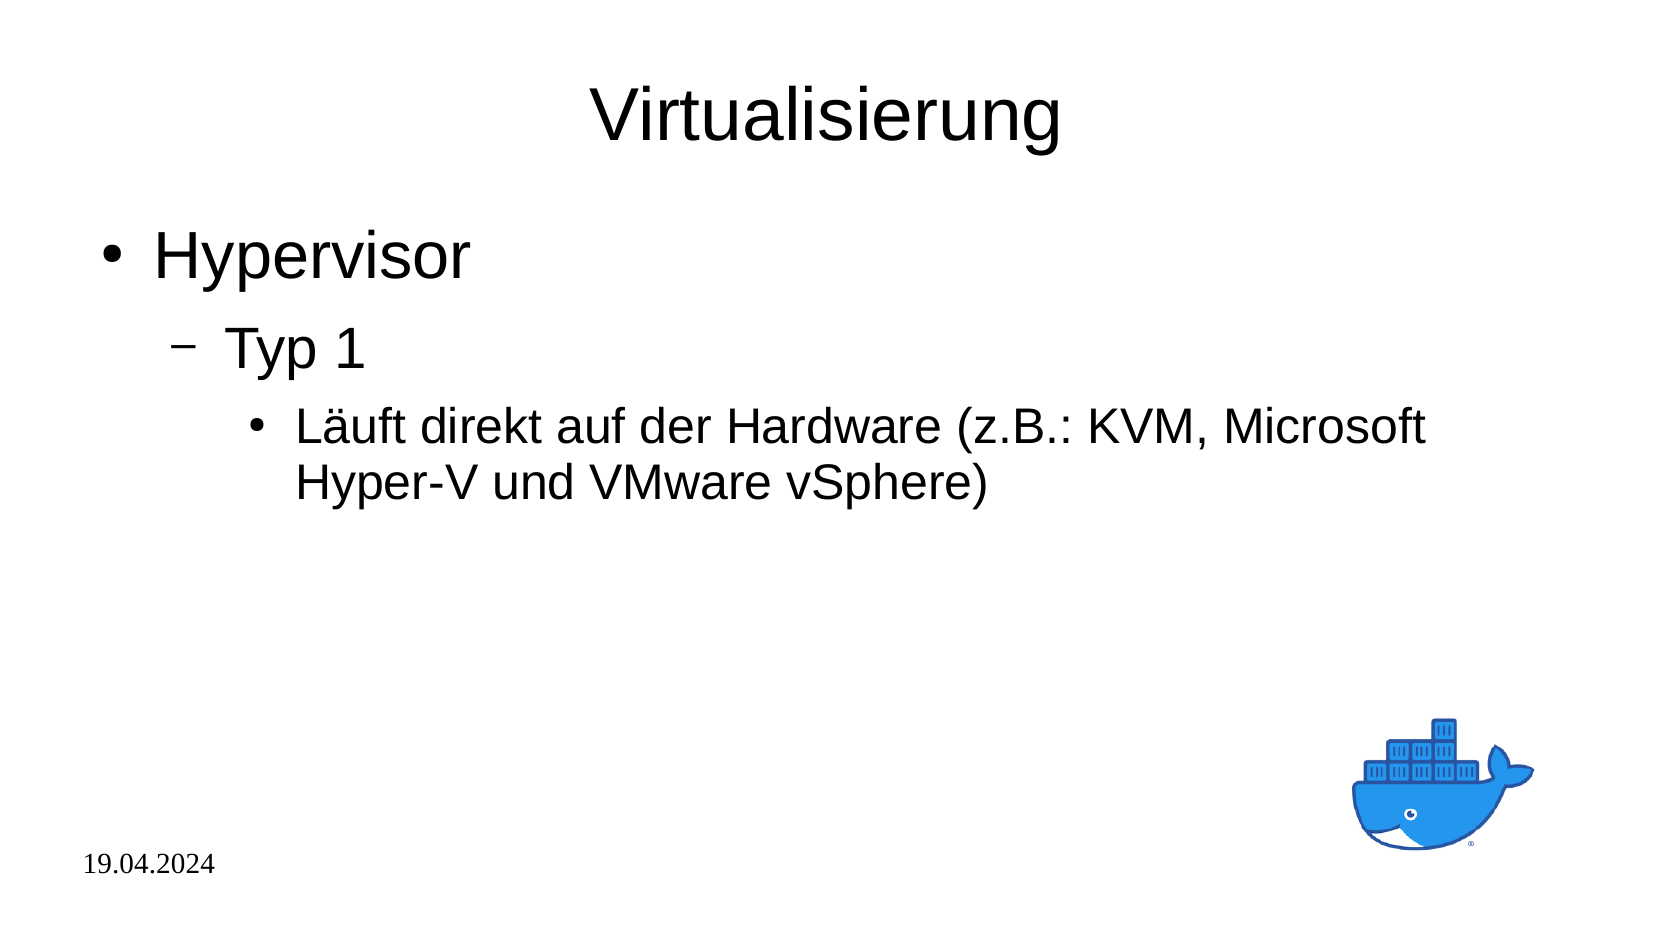

# Virtualisierung
Hypervisor
Typ 1
Läuft direkt auf der Hardware (z.B.: KVM, Microsoft Hyper-V und VMware vSphere)